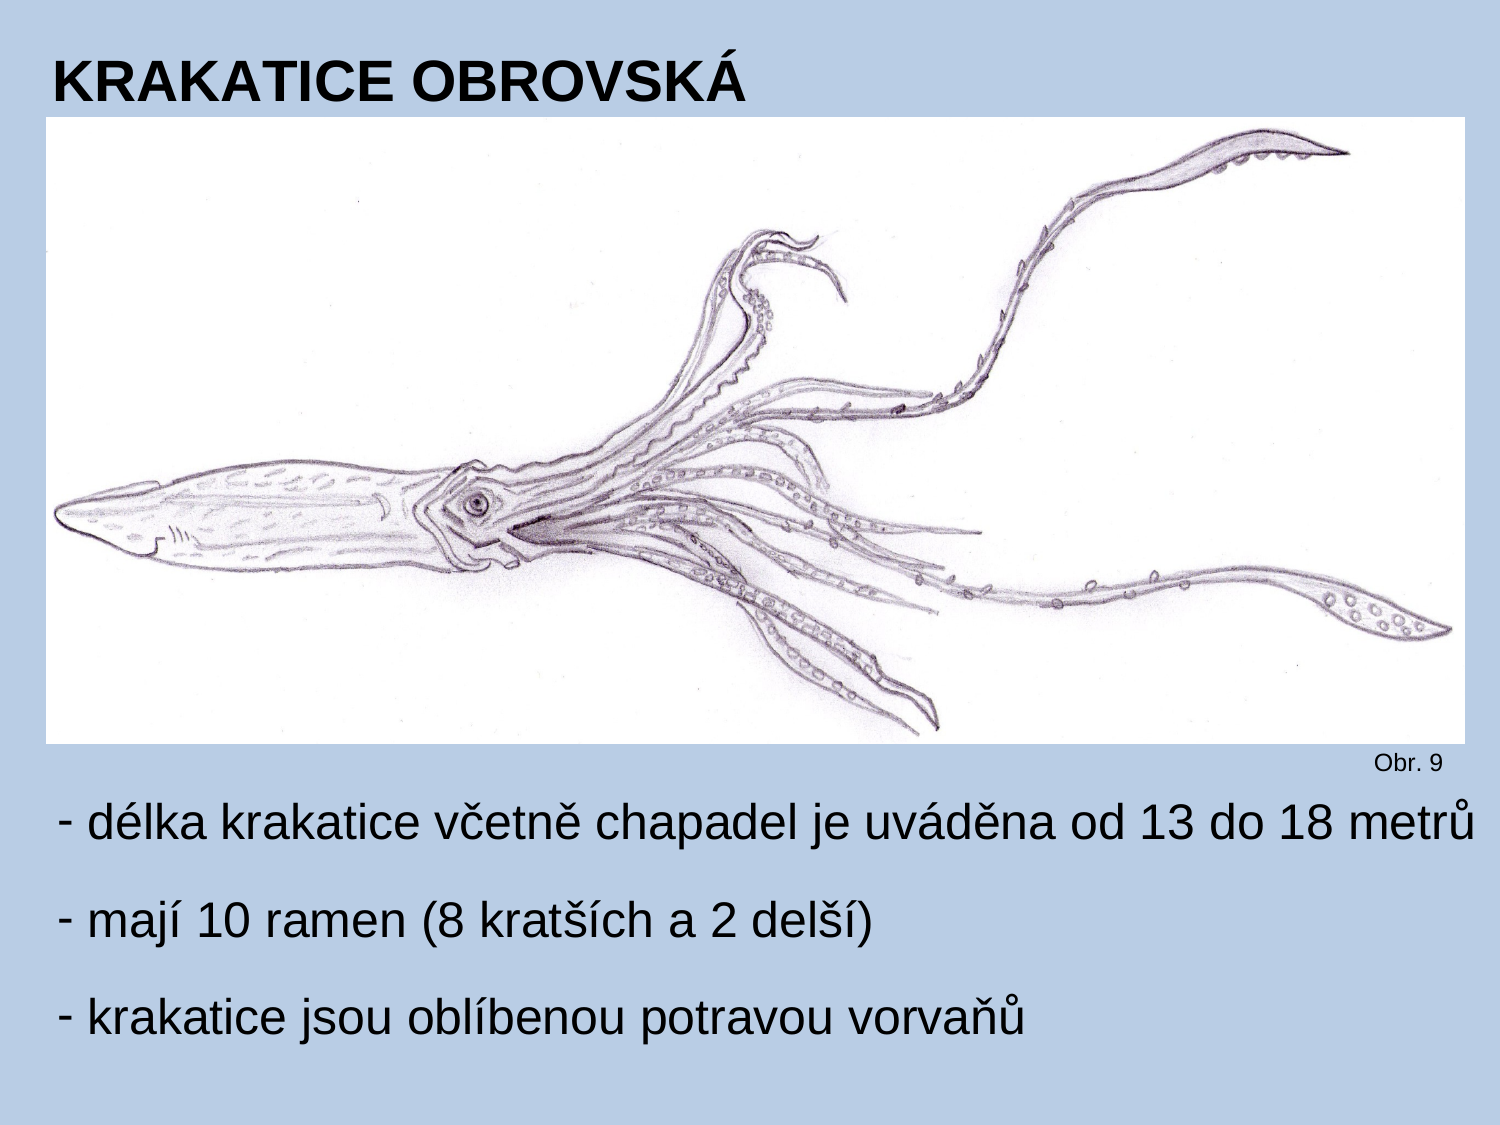

KRAKATICE OBROVSKÁ
Obr. 9
 délka krakatice včetně chapadel je uváděna od 13 do 18 metrů
 mají 10 ramen (8 kratších a 2 delší)
 krakatice jsou oblíbenou potravou vorvaňů